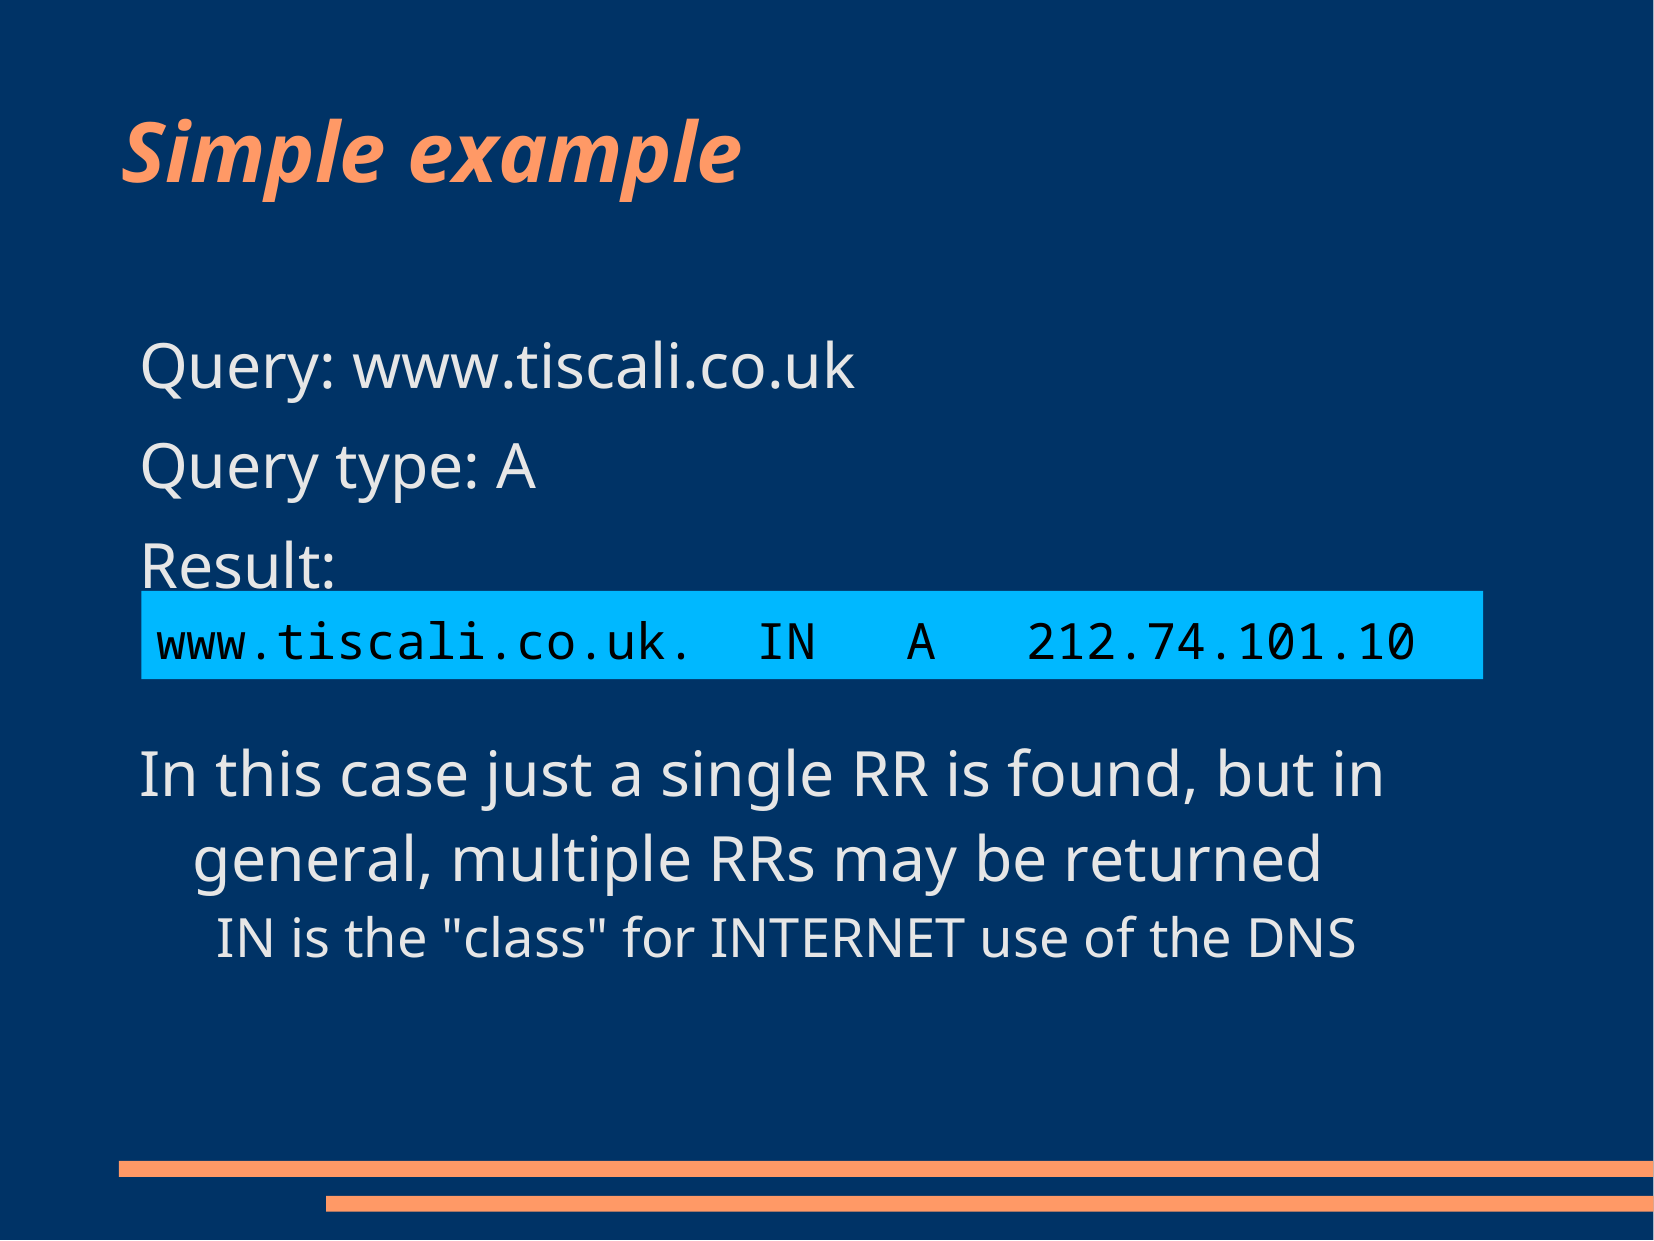

# Simple example
Query: www.tiscali.co.uk
Query type: A
Result:
www.tiscali.co.uk. IN A 212.74.101.10
In this case just a single RR is found, but in general, multiple RRs may be returned
IN is the "class" for INTERNET use of the DNS